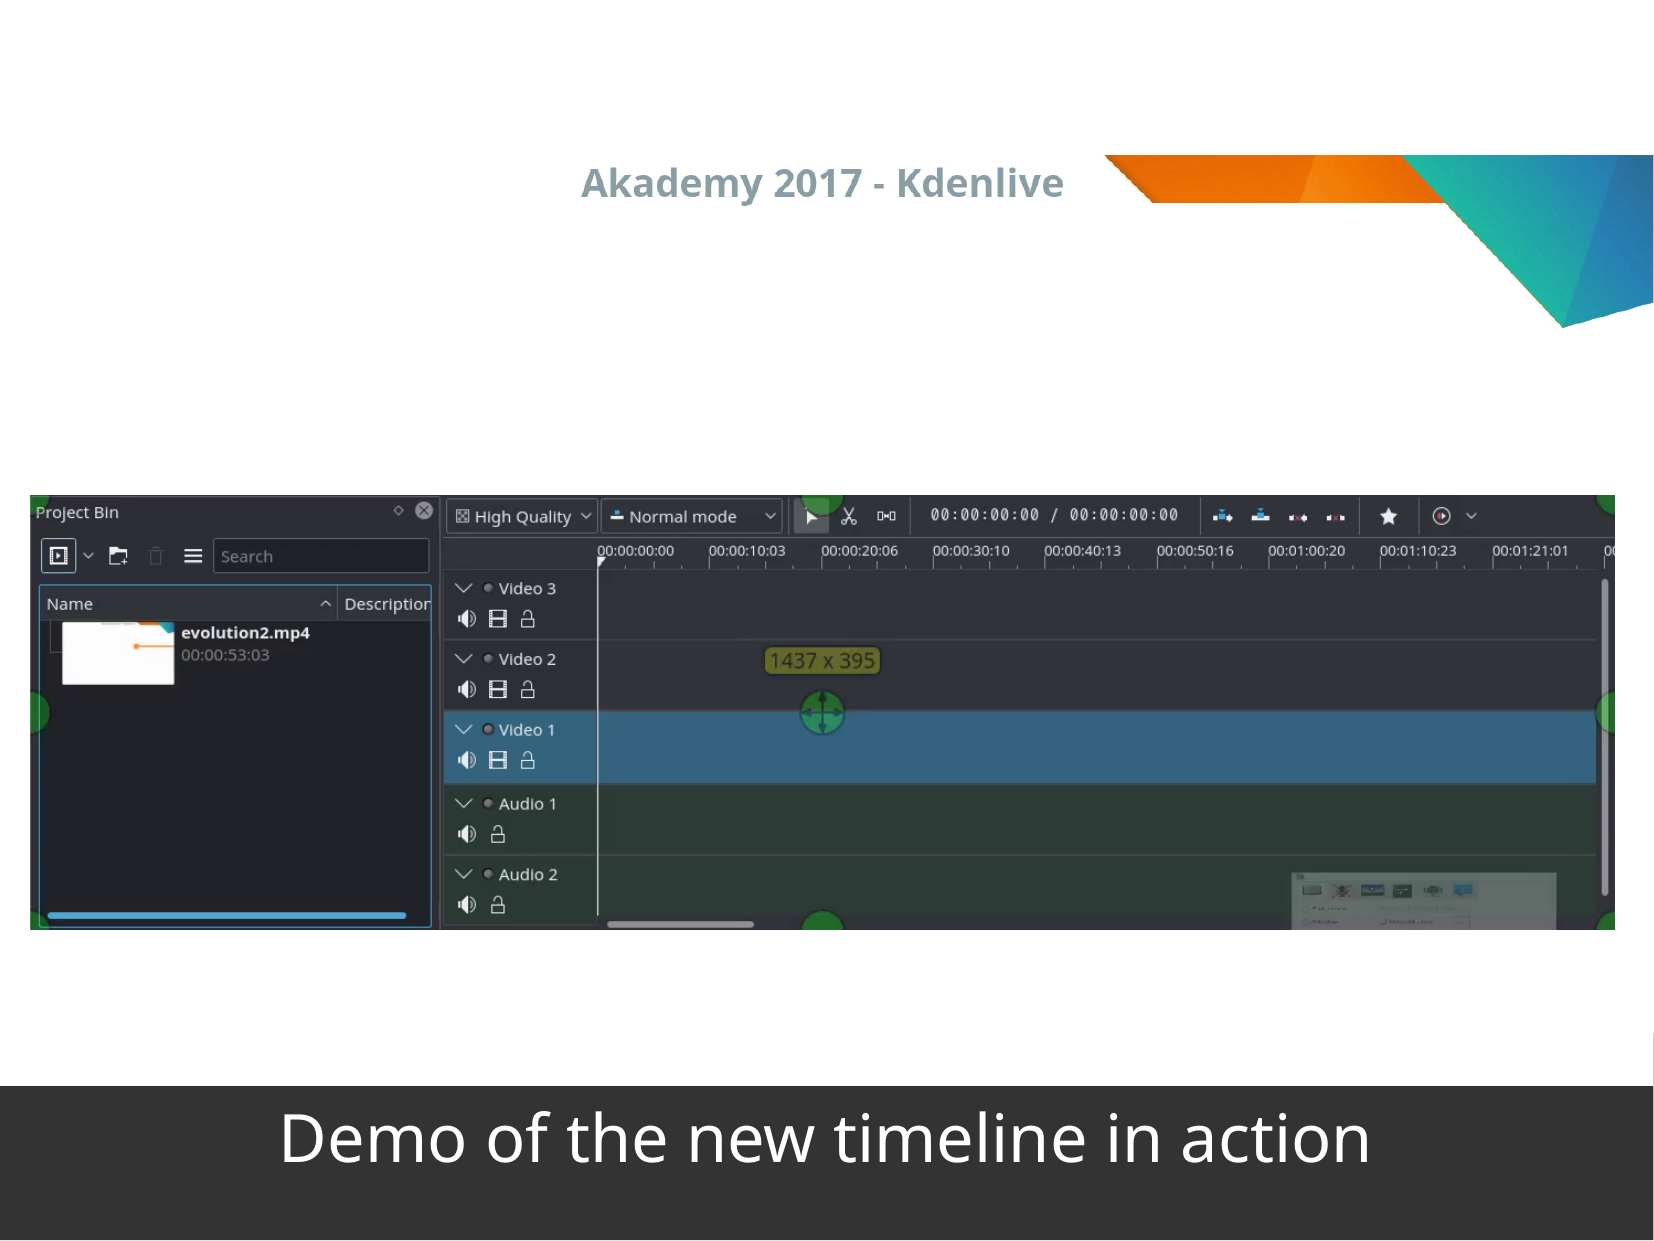

# Demo of the new timeline in action